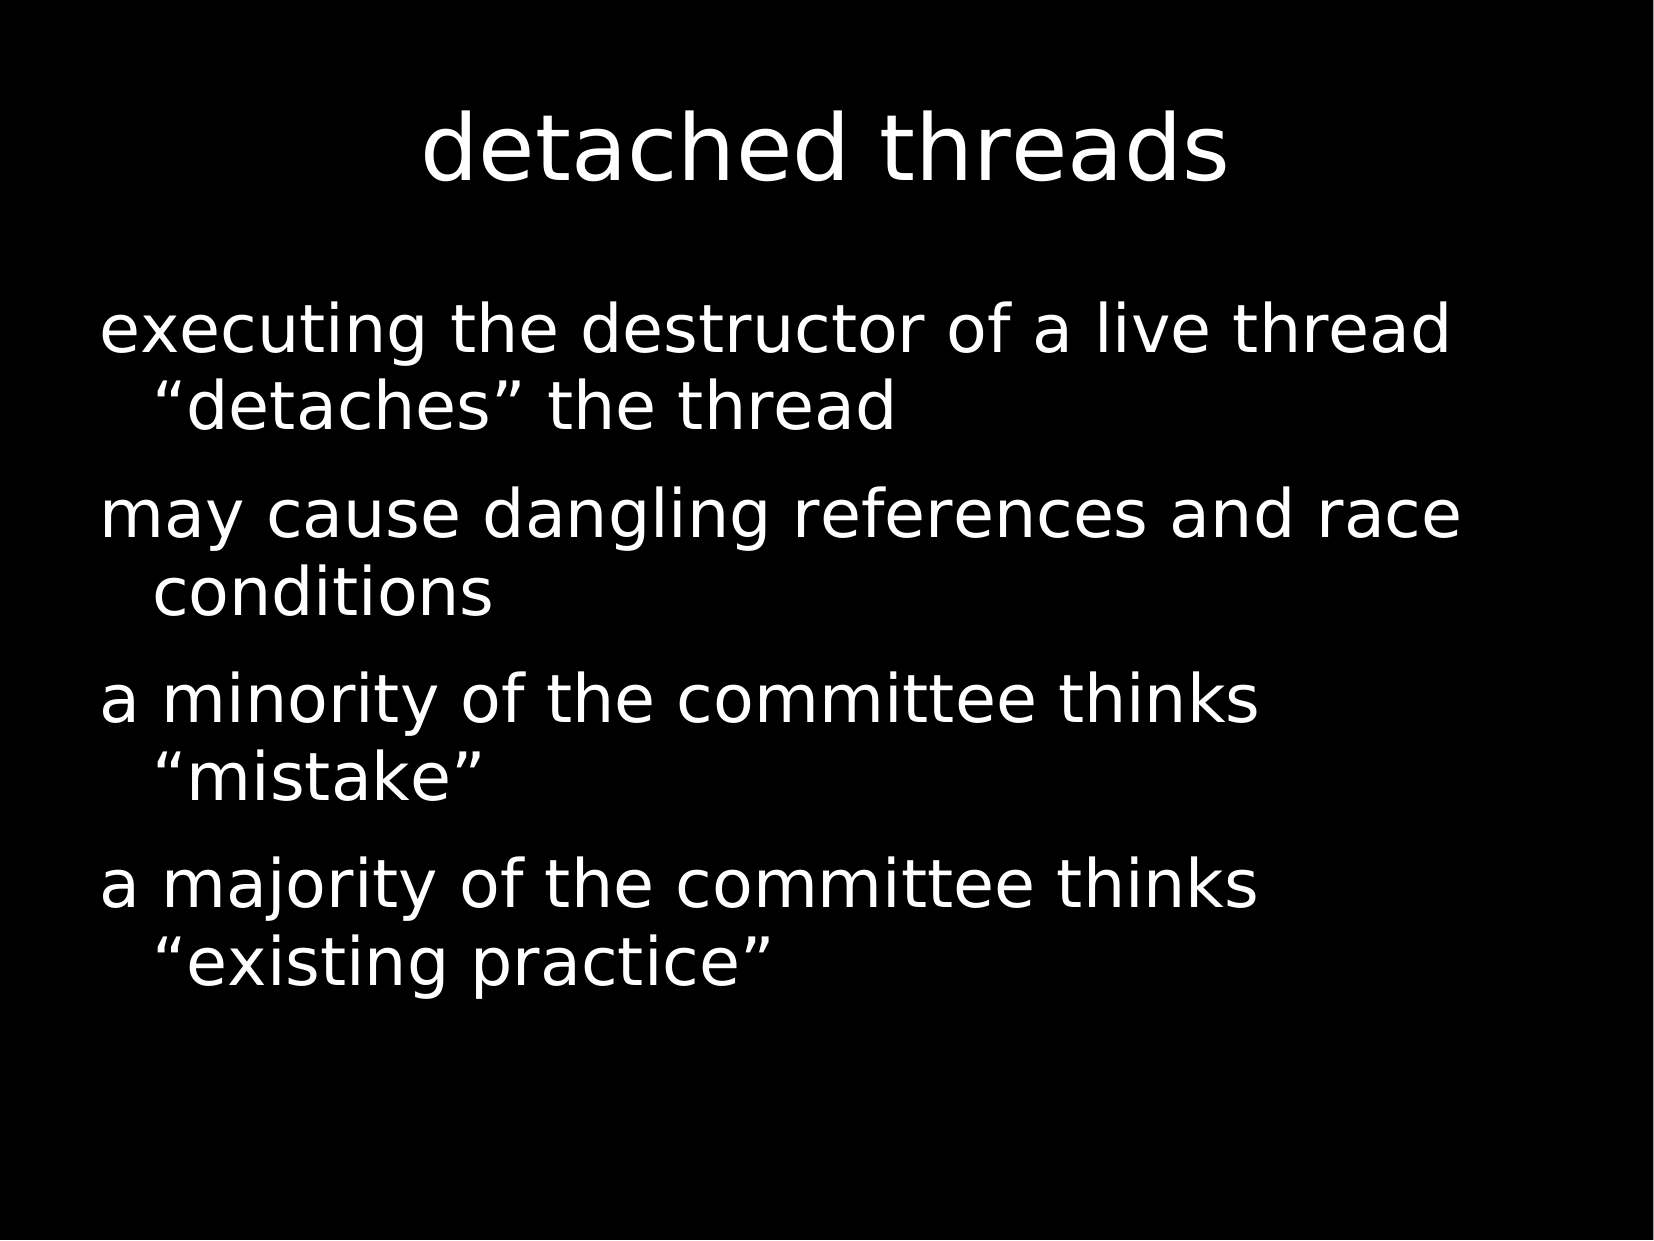

# detached threads
executing the destructor of a live thread “detaches” the thread
may cause dangling references and race conditions
a minority of the committee thinks “mistake”
a majority of the committee thinks “existing practice”